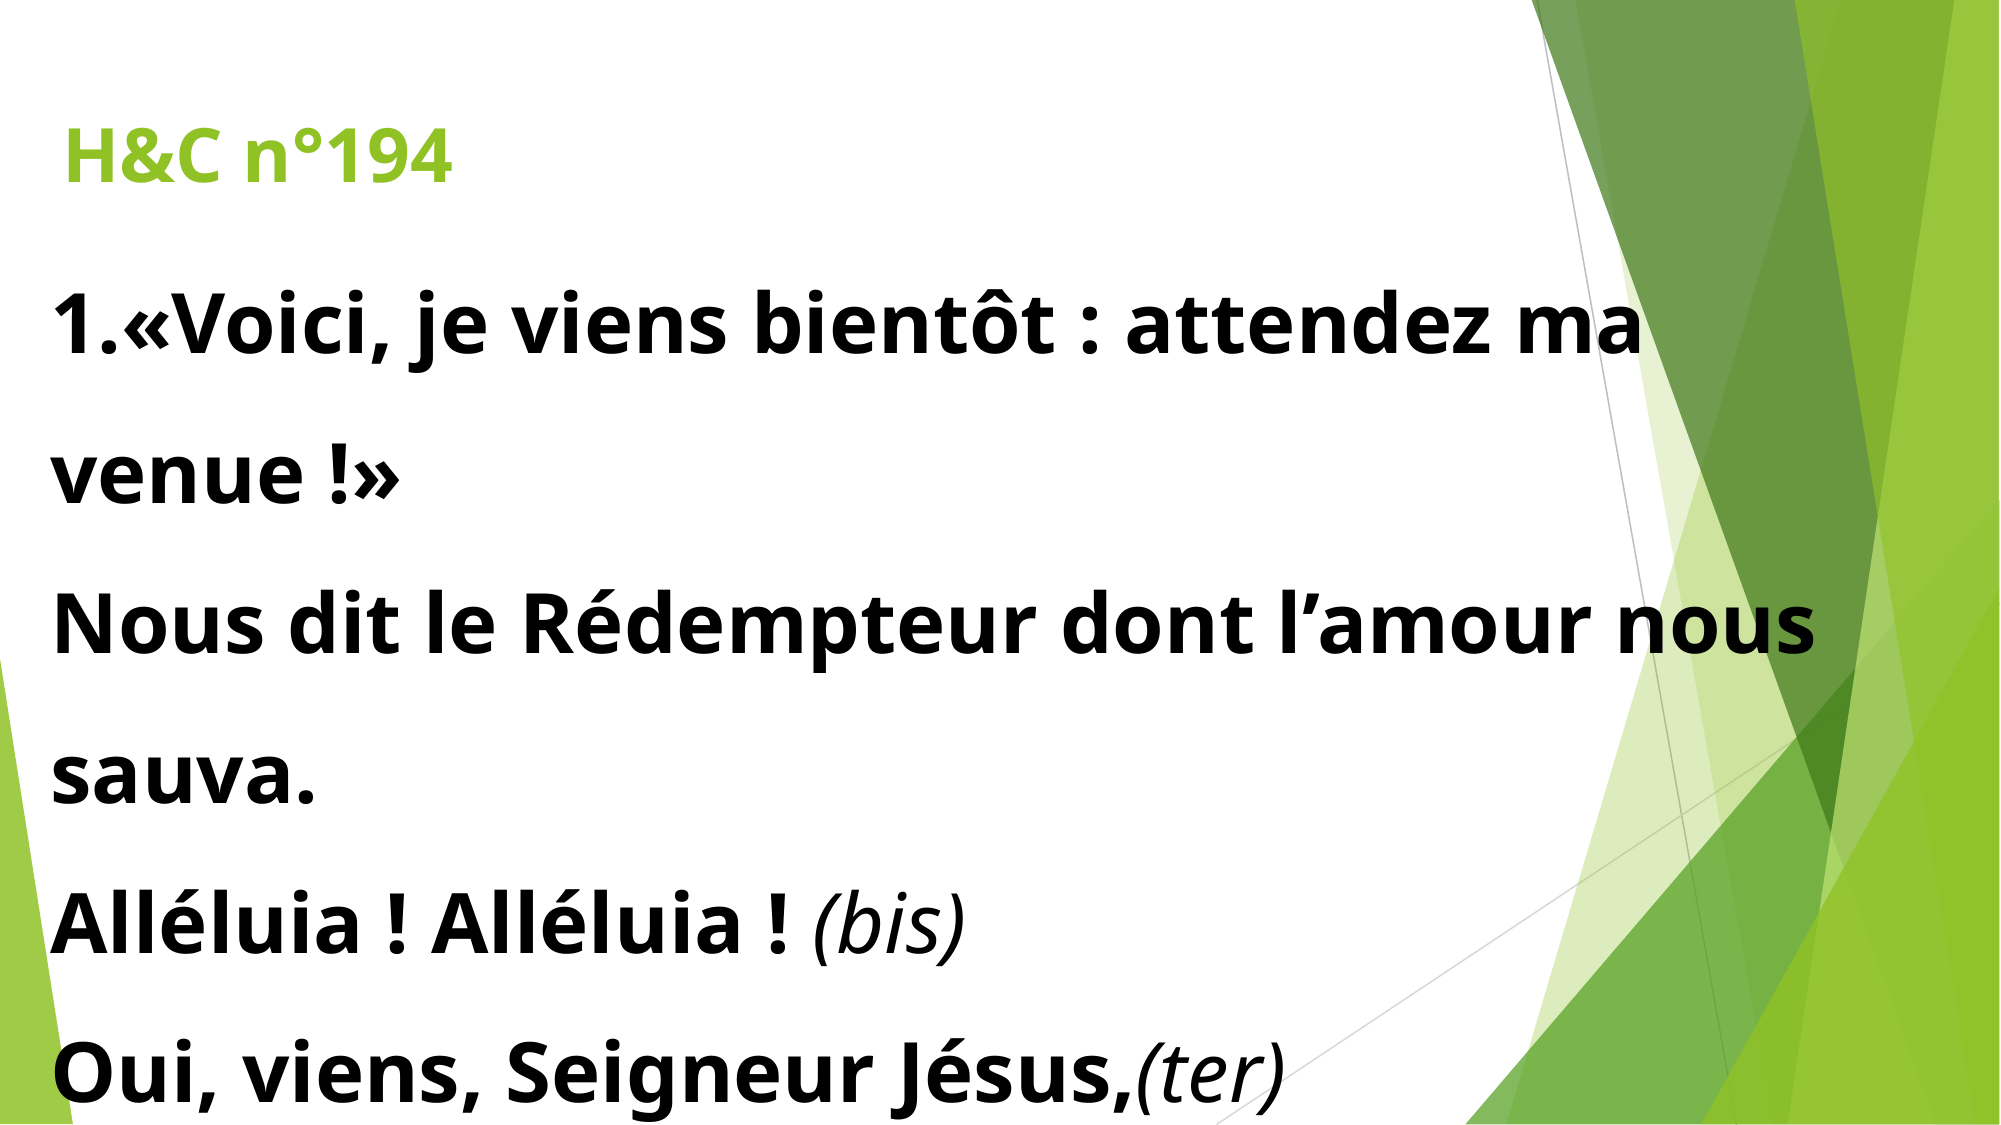

H&C n°194
1.«Voici, je viens bientôt : attendez ma venue !»
Nous dit le Rédempteur dont l’amour nous sauva.
Alléluia ! Alléluia ! (bis)
Oui, viens, Seigneur Jésus,(ter)
— sur l’éclatante nue.